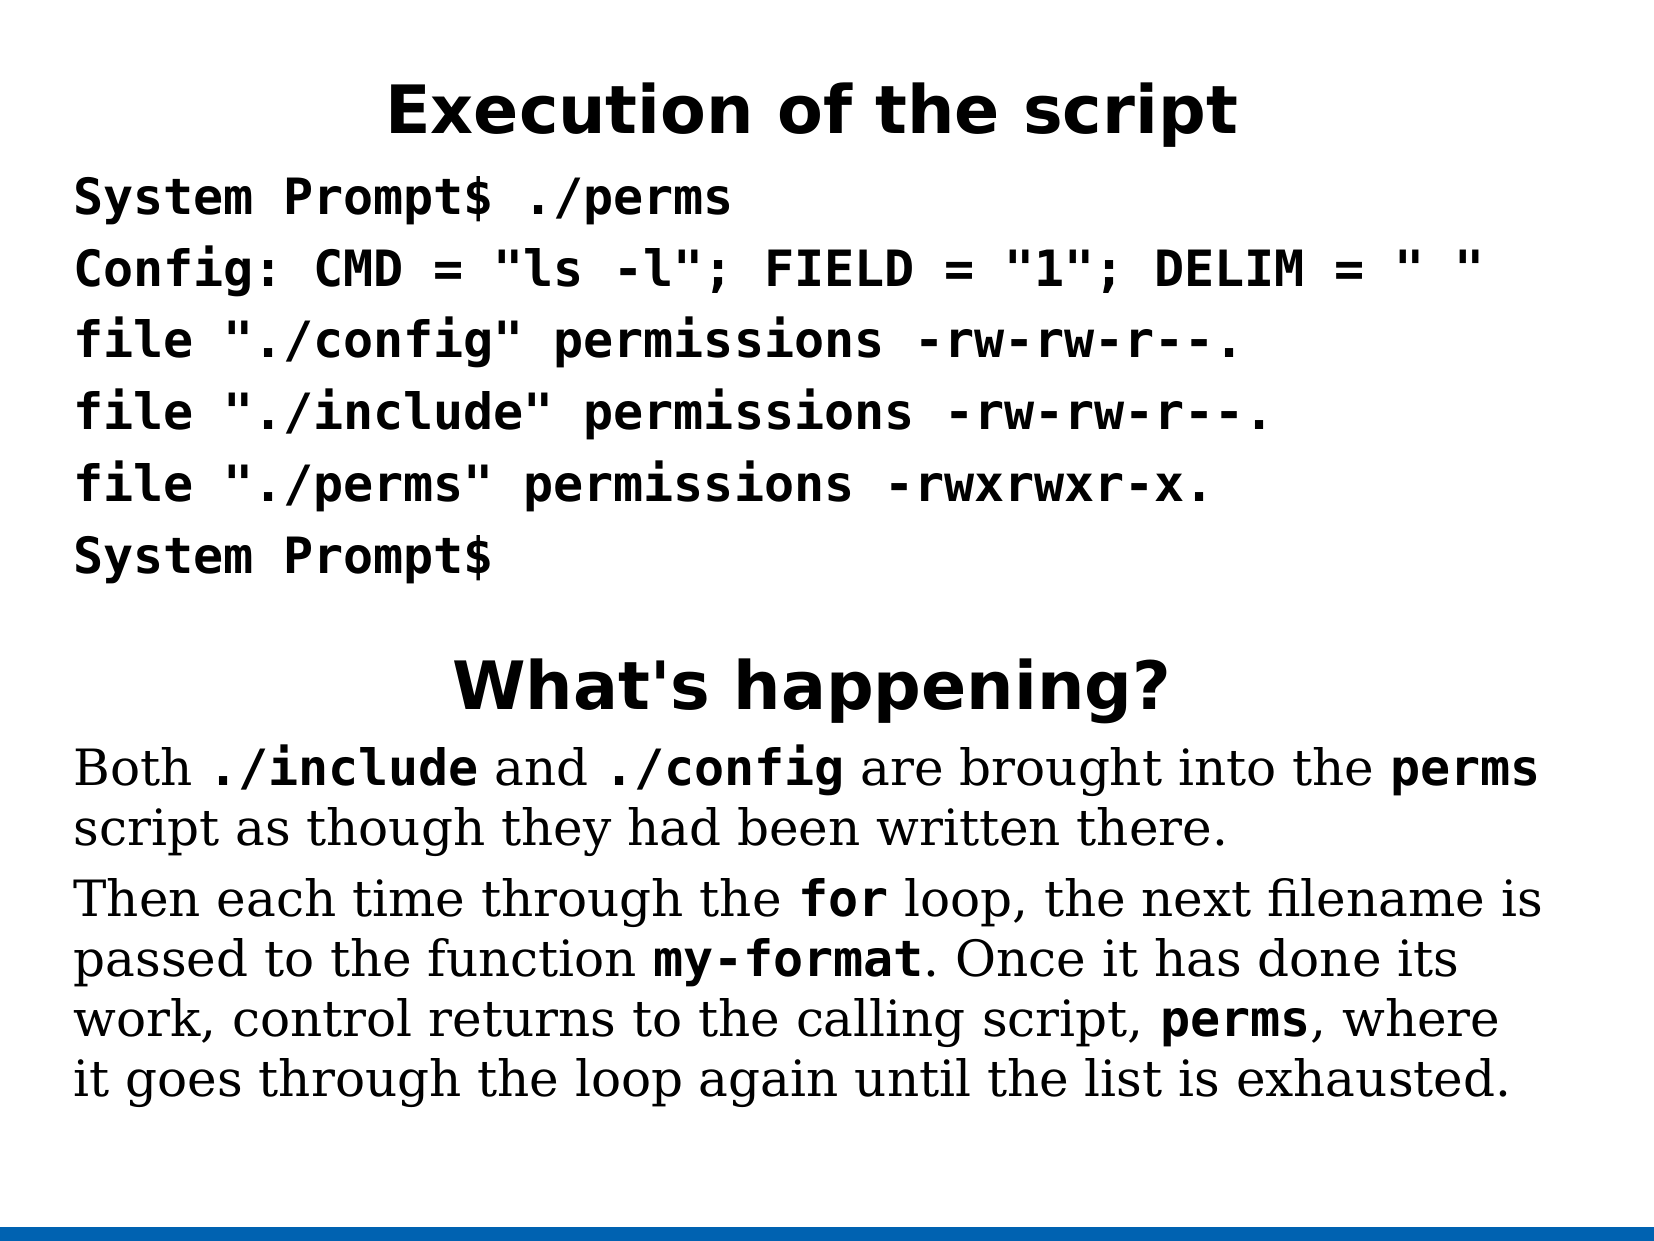

Execution of the script
System Prompt$ ./perms
Config: CMD = "ls -l"; FIELD = "1"; DELIM = " "
file "./config" permissions -rw-rw-r--.
file "./include" permissions -rw-rw-r--.
file "./perms" permissions -rwxrwxr-x.
System Prompt$
What's happening?
Both ./include and ./config are brought into the perms script as though they had been written there.
Then each time through the for loop, the next filename is passed to the function my-format. Once it has done its work, control returns to the calling script, perms, where it goes through the loop again until the list is exhausted.